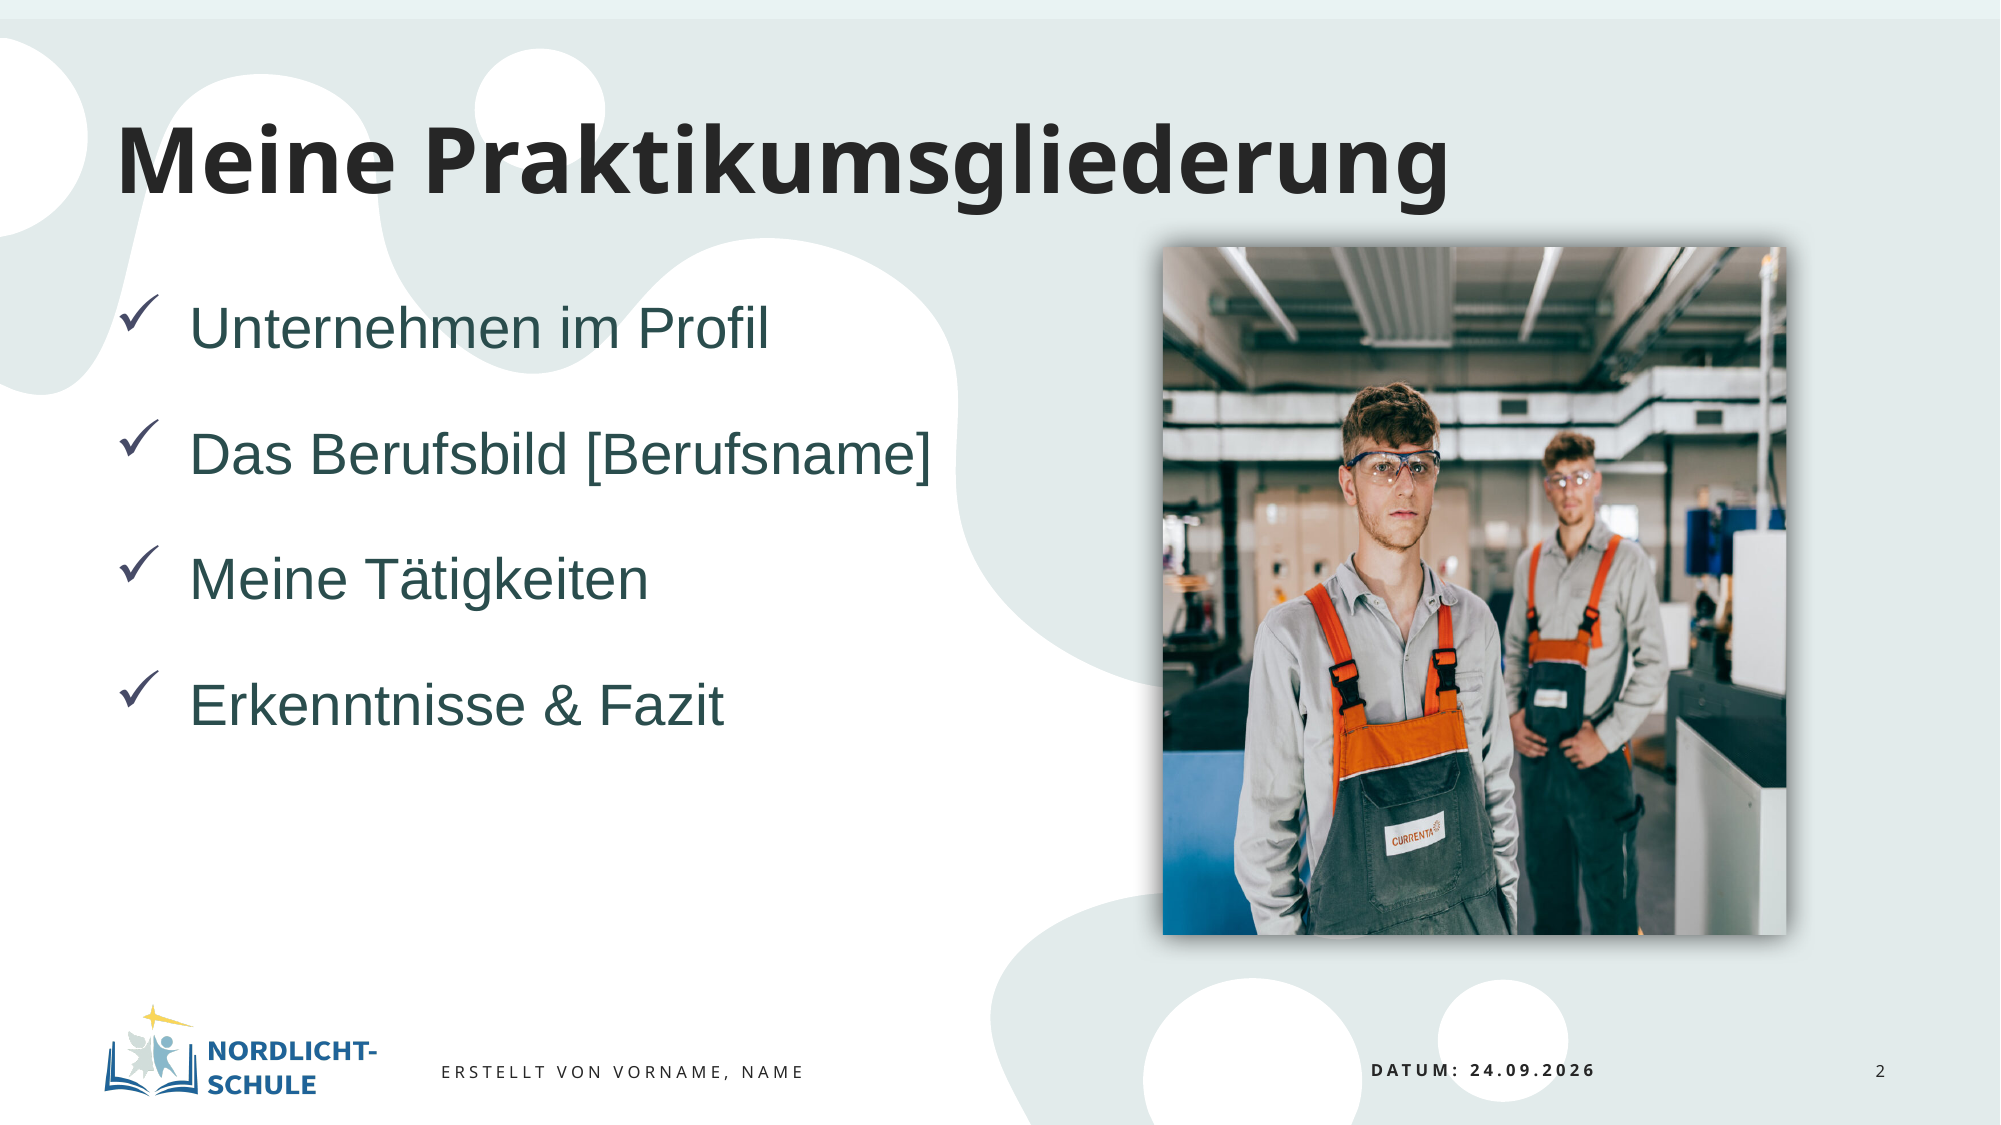

# Meine Praktikumsgliederung
Unternehmen im Profil
Das Berufsbild [Berufsname]
Meine Tätigkeiten
Erkenntnisse & Fazit
Erstellt von Vorname, Name
DATUM:
2